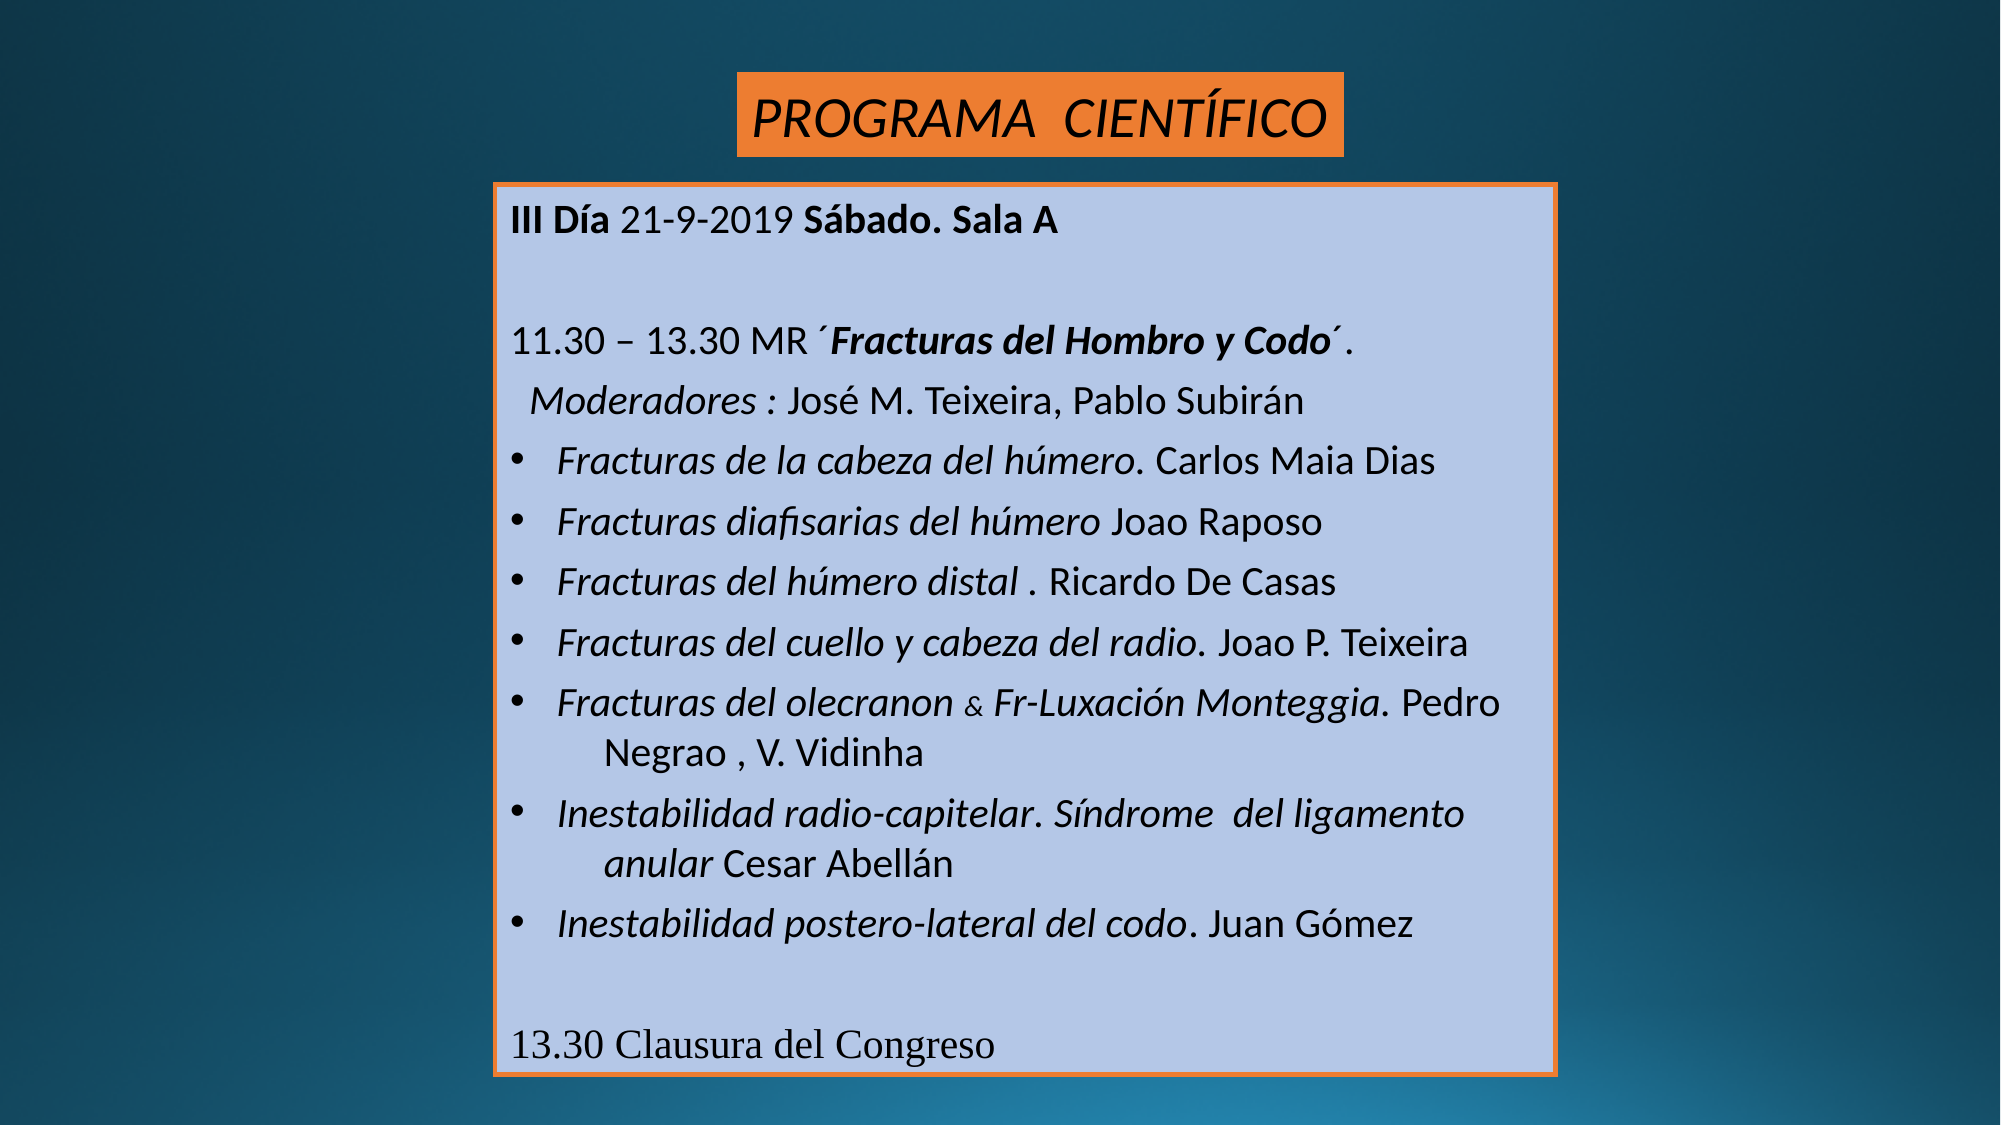

PROGRAMA CIENTÍFICO
III Día 21-9-2019 Sábado. Sala A
11.30 – 13.30 MR ´Fracturas del Hombro y Codo´.
 Moderadores : José M. Teixeira, Pablo Subirán
Fracturas de la cabeza del húmero. Carlos Maia Dias
Fracturas diafisarias del húmero Joao Raposo
Fracturas del húmero distal . Ricardo De Casas
Fracturas del cuello y cabeza del radio. Joao P. Teixeira
Fracturas del olecranon & Fr-Luxación Monteggia. Pedro Negrao , V. Vidinha
Inestabilidad radio-capitelar. Síndrome del ligamento anular Cesar Abellán
Inestabilidad postero-lateral del codo. Juan Gómez
13.30 Clausura del Congreso